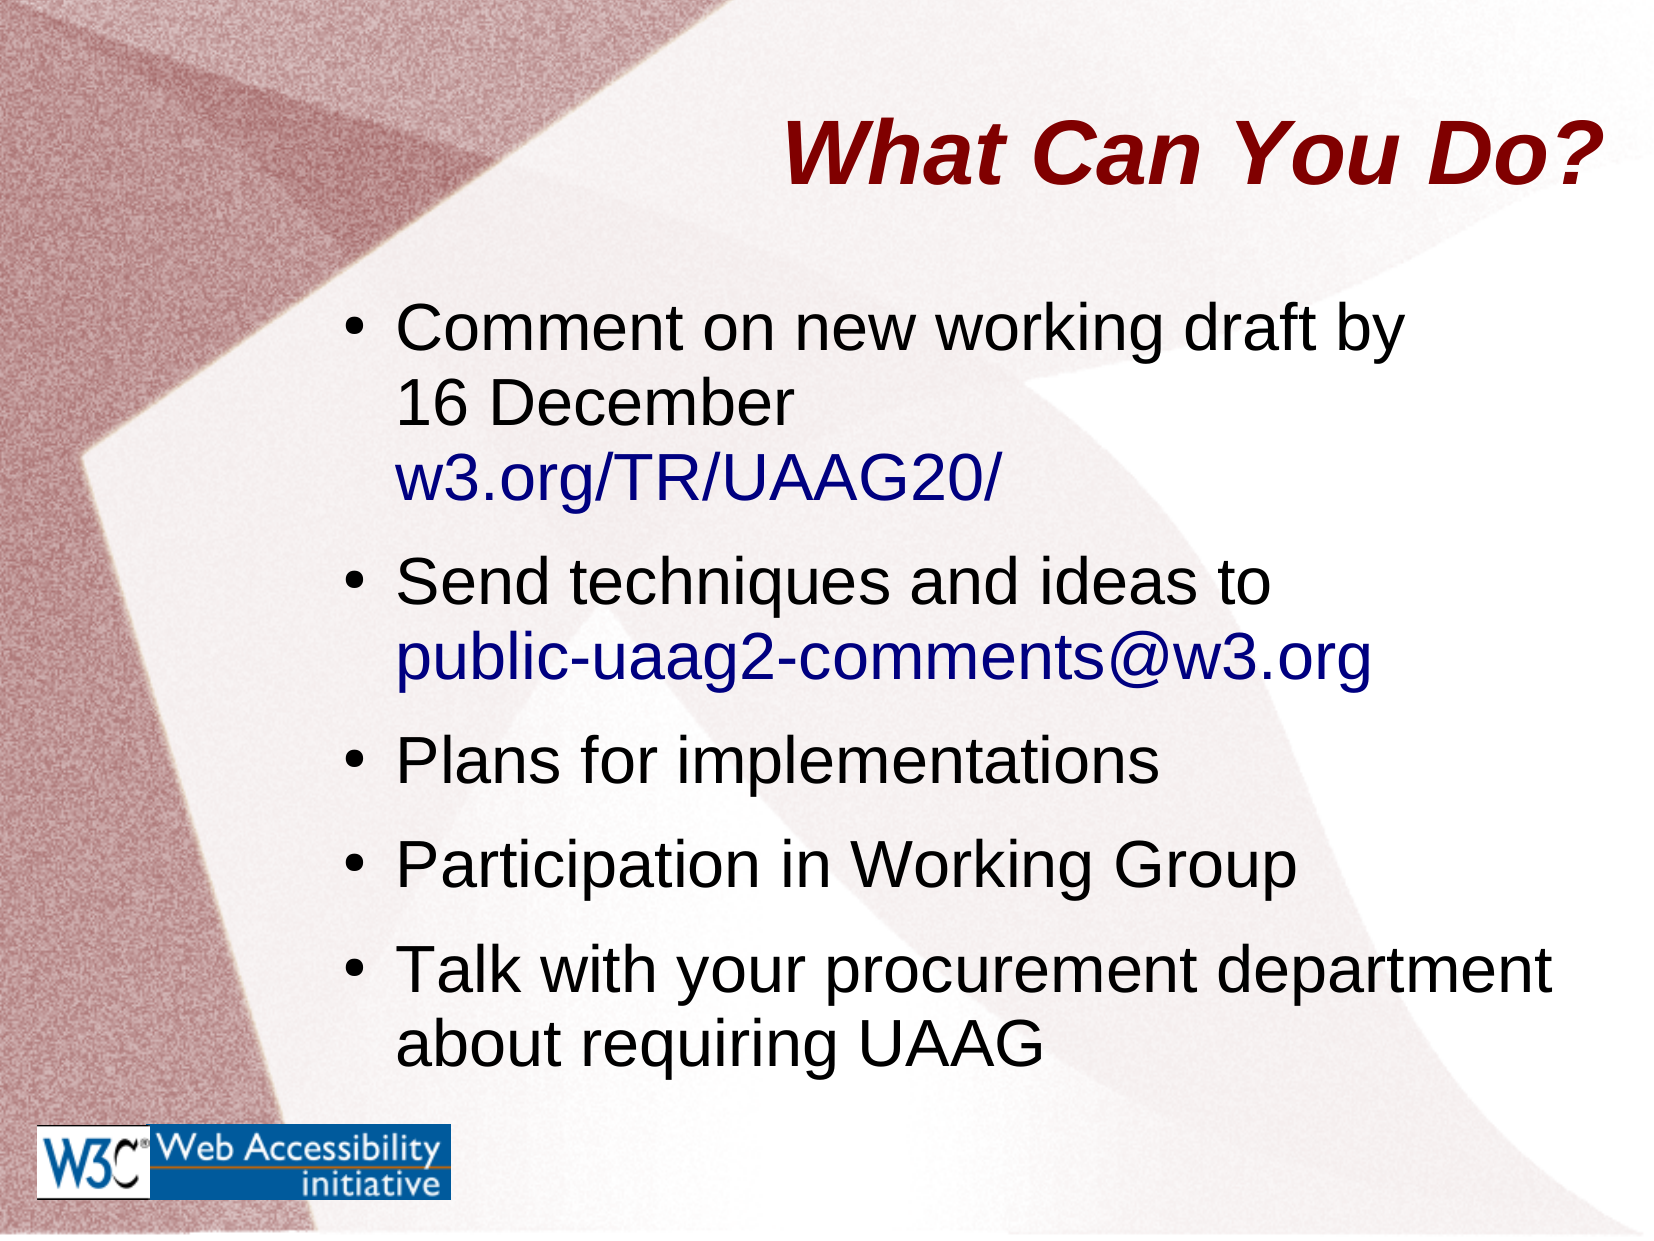

# What Can You Do?
Comment on new working draft by
16 December
w3.org/TR/UAAG20/
Send techniques and ideas to
public-uaag2-comments@w3.org
Plans for implementations
Participation in Working Group
Talk with your procurement department about requiring UAAG